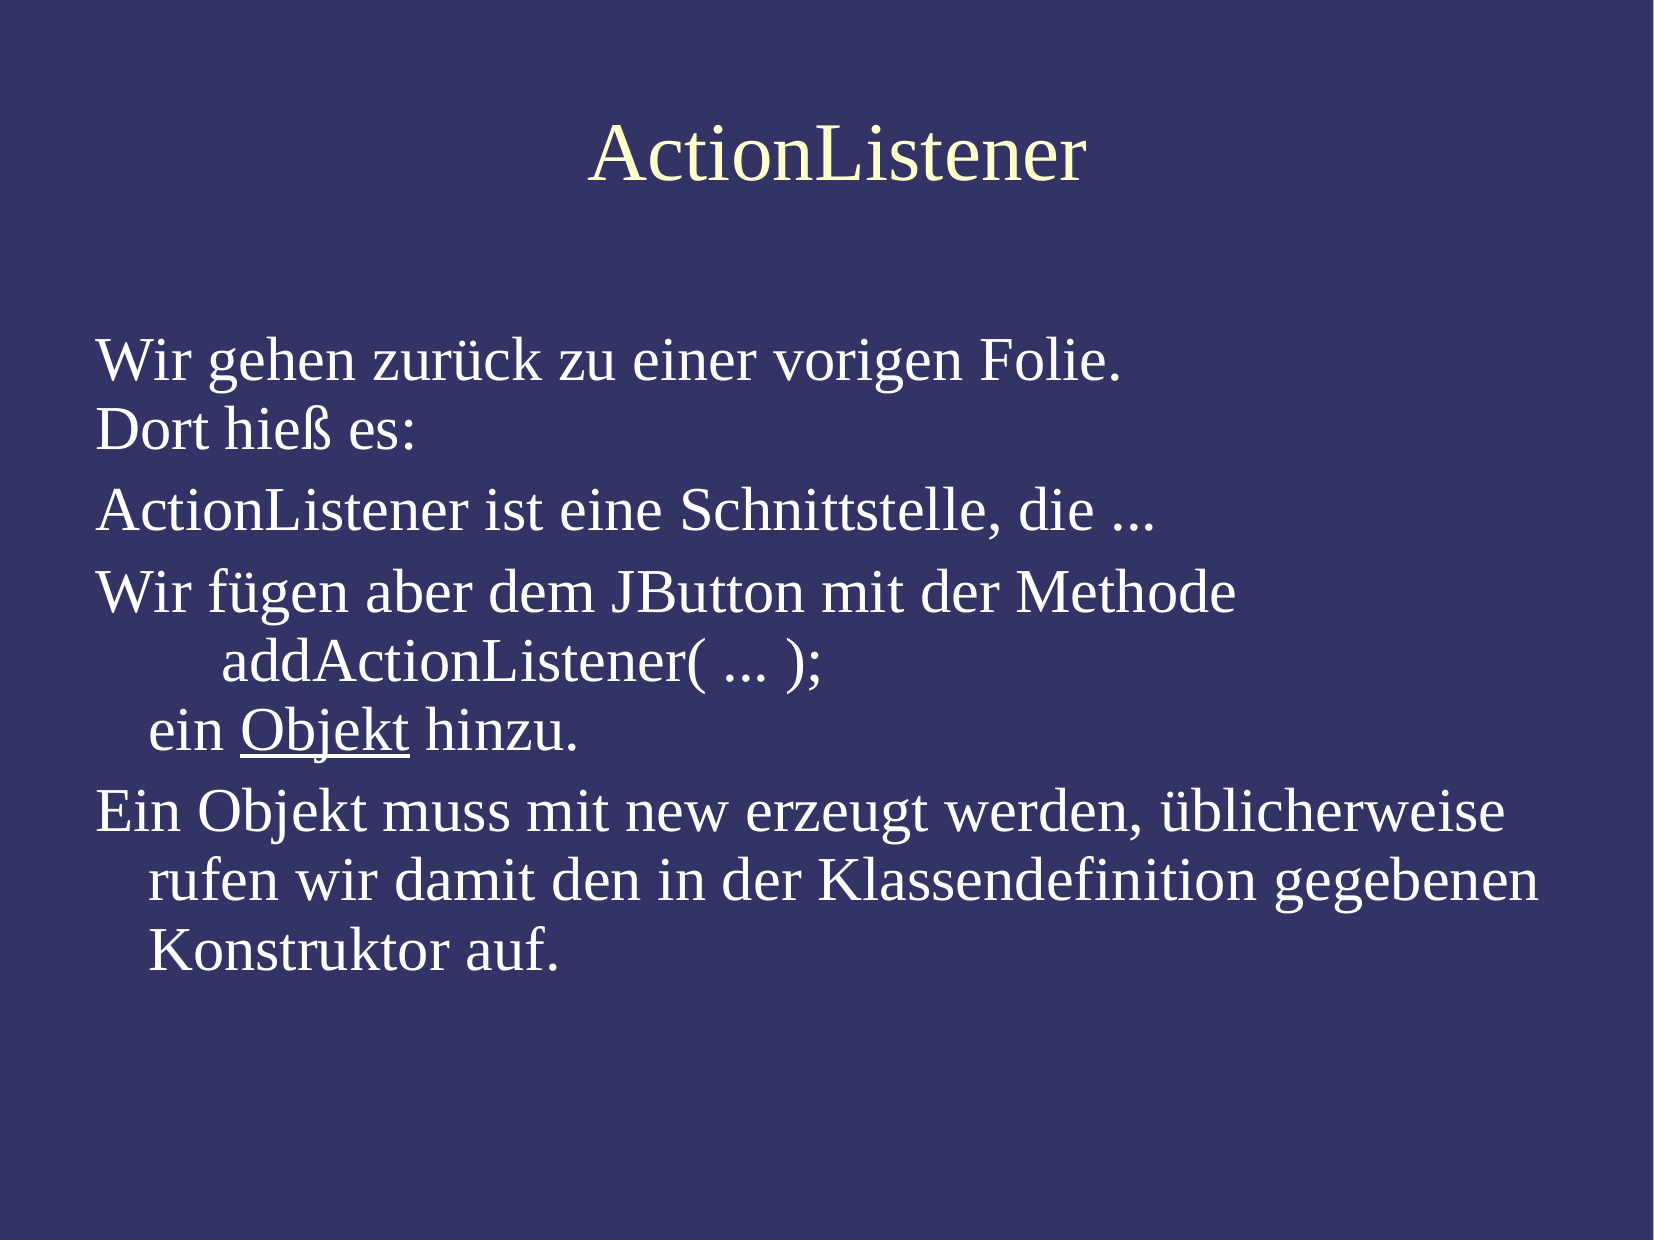

# ActionListener
Wir gehen zurück zu einer vorigen Folie.
Dort hieß es:
ActionListener ist eine Schnittstelle, die ...
Wir fügen aber dem JButton mit der Methode
	addActionListener( ... );
ein Objekt hinzu.
Ein Objekt muss mit new erzeugt werden, üblicherweise rufen wir damit den in der Klassendefinition gegebenen Konstruktor auf.